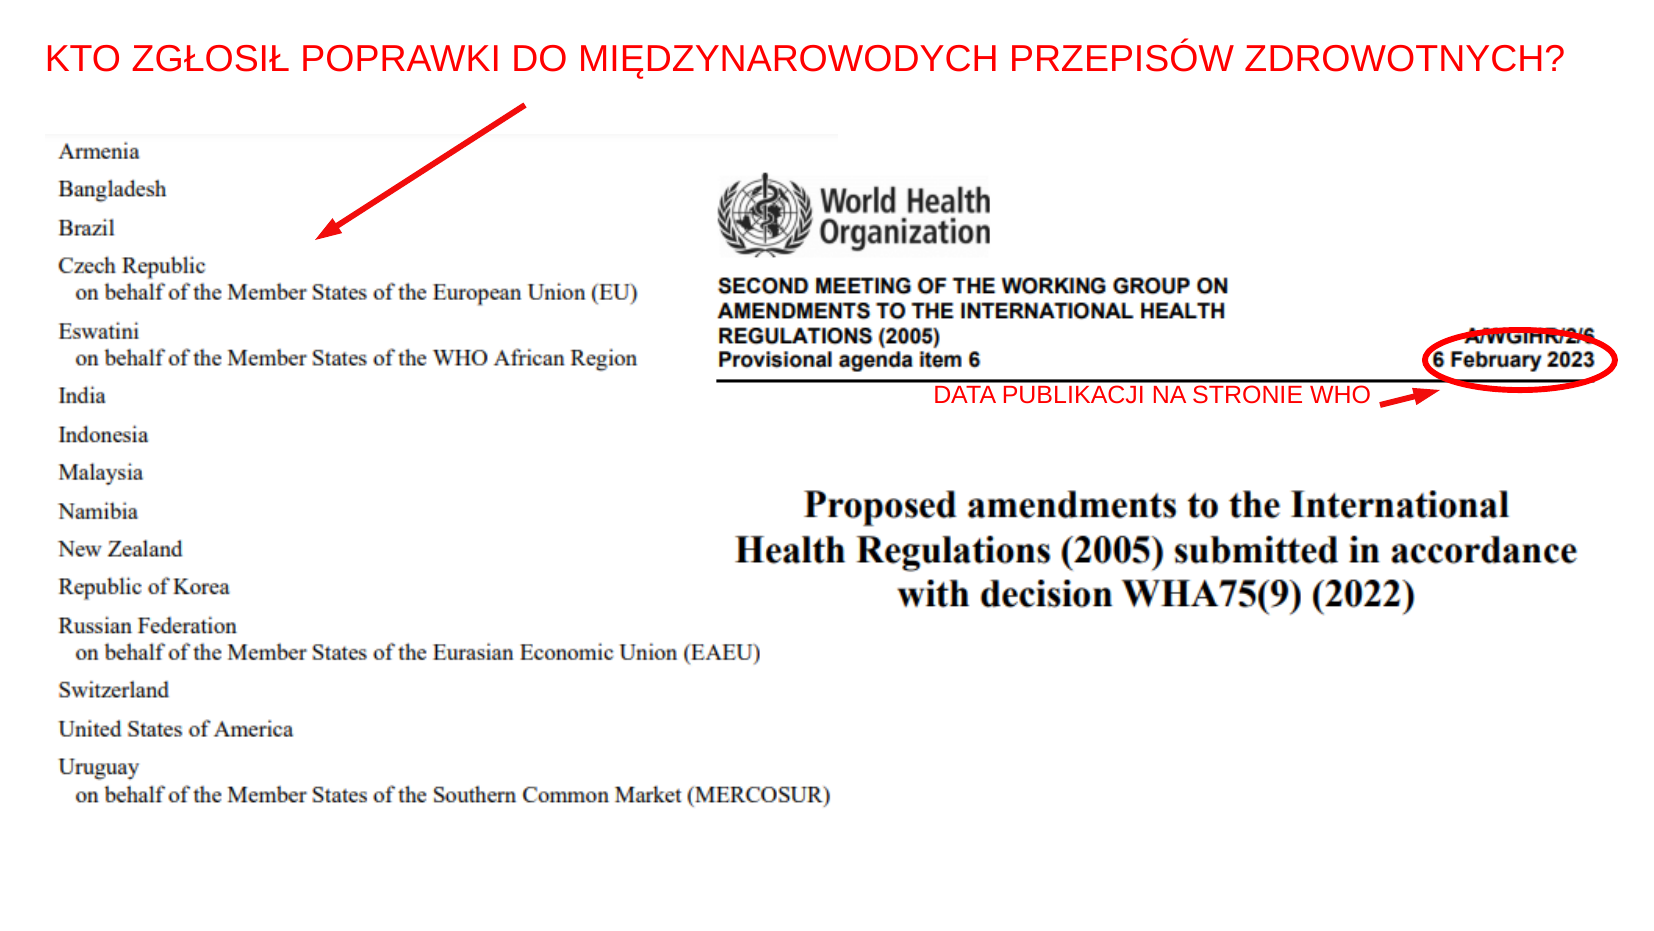

KTO ZGŁOSIŁ POPRAWKI DO MIĘDZYNAROWODYCH PRZEPISÓW ZDROWOTNYCH?
DATA PUBLIKACJI NA STRONIE WHO